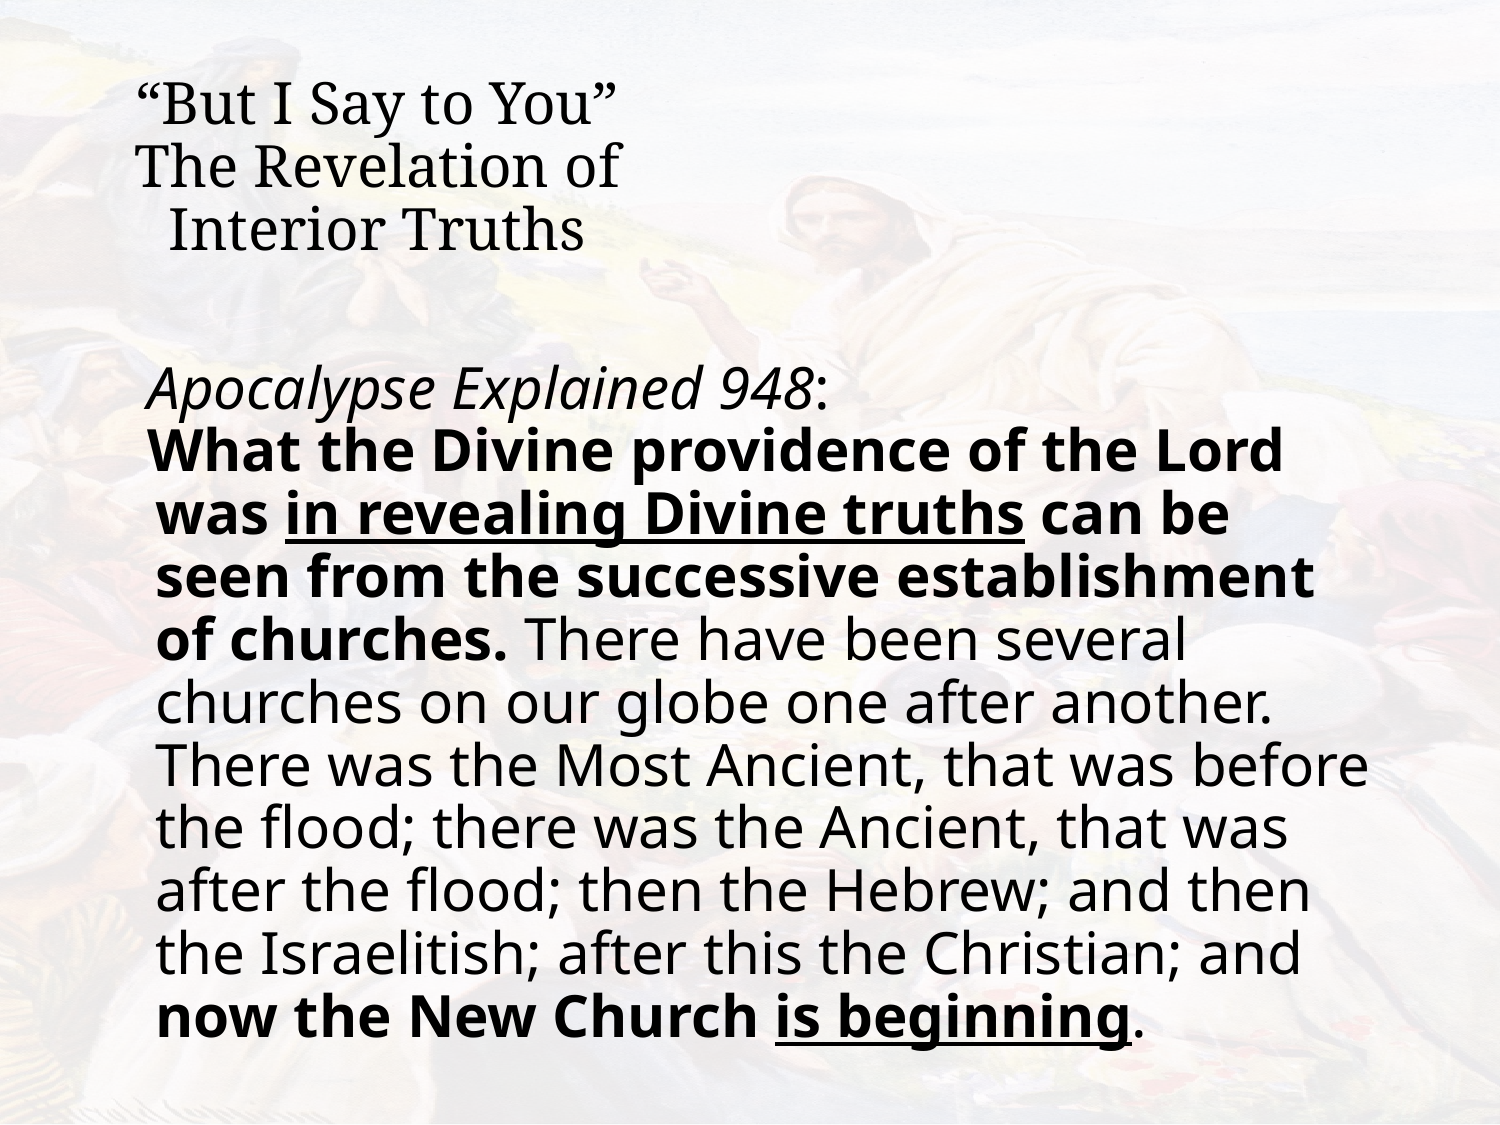

# “But I Say to You” The Revelation of Interior Truths
Apocalypse Explained 948:
What the Divine providence of the Lord was in revealing Divine truths can be seen from the successive establishment of churches. There have been several churches on our globe one after another. There was the Most Ancient, that was before the flood; there was the Ancient, that was after the flood; then the Hebrew; and then the Israelitish; after this the Christian; and now the New Church is beginning.